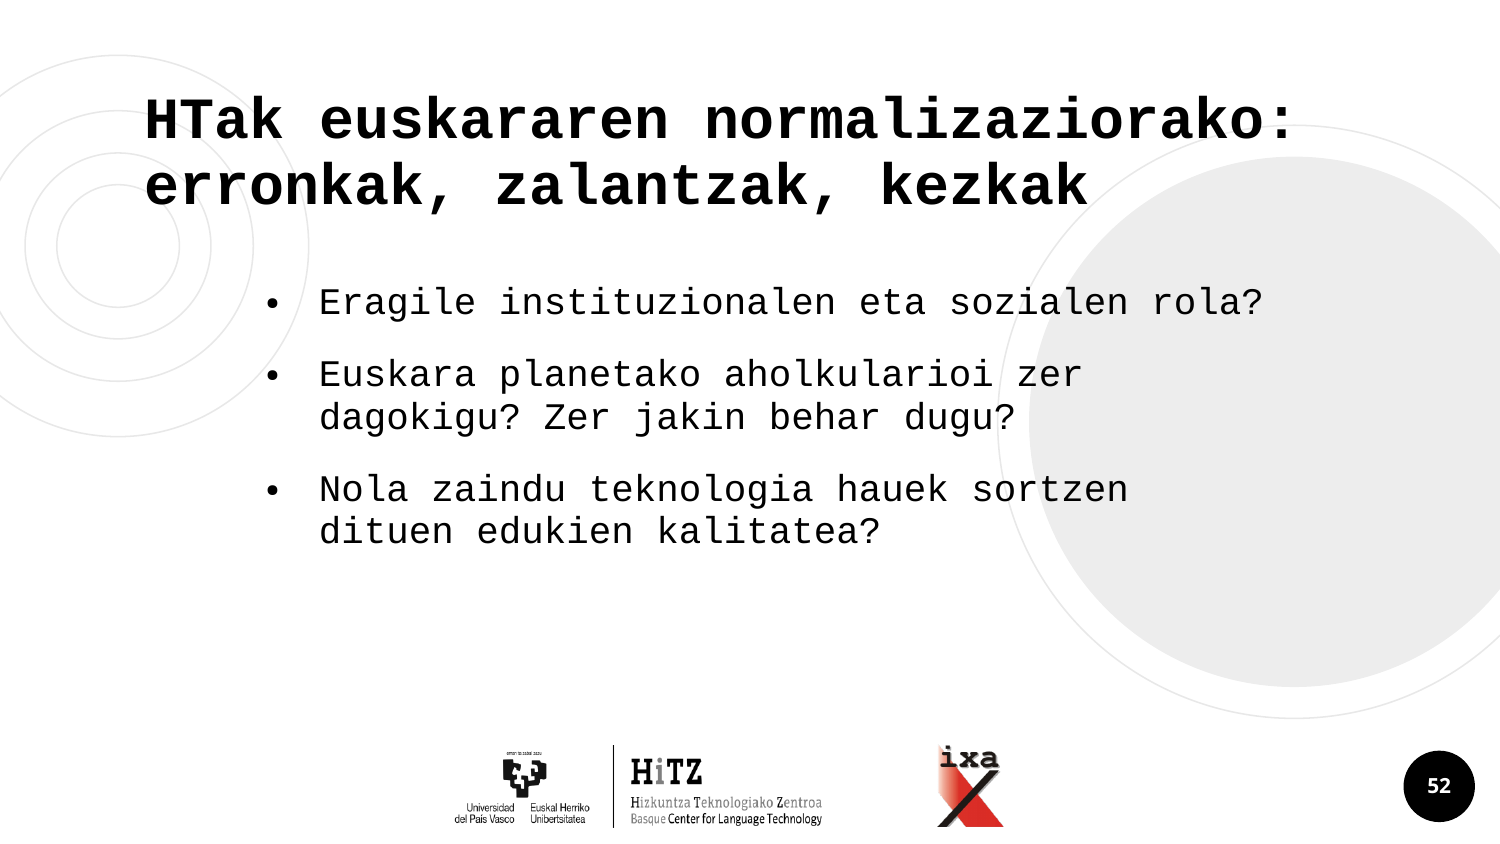

HTak euskararen normalizaziorako: erronkak, zalantzak, kezkak
# Eragile instituzionalen eta sozialen rola?
Euskara planetako aholkularioi zer dagokigu? Zer jakin behar dugu?
Nola zaindu teknologia hauek sortzen dituen edukien kalitatea?